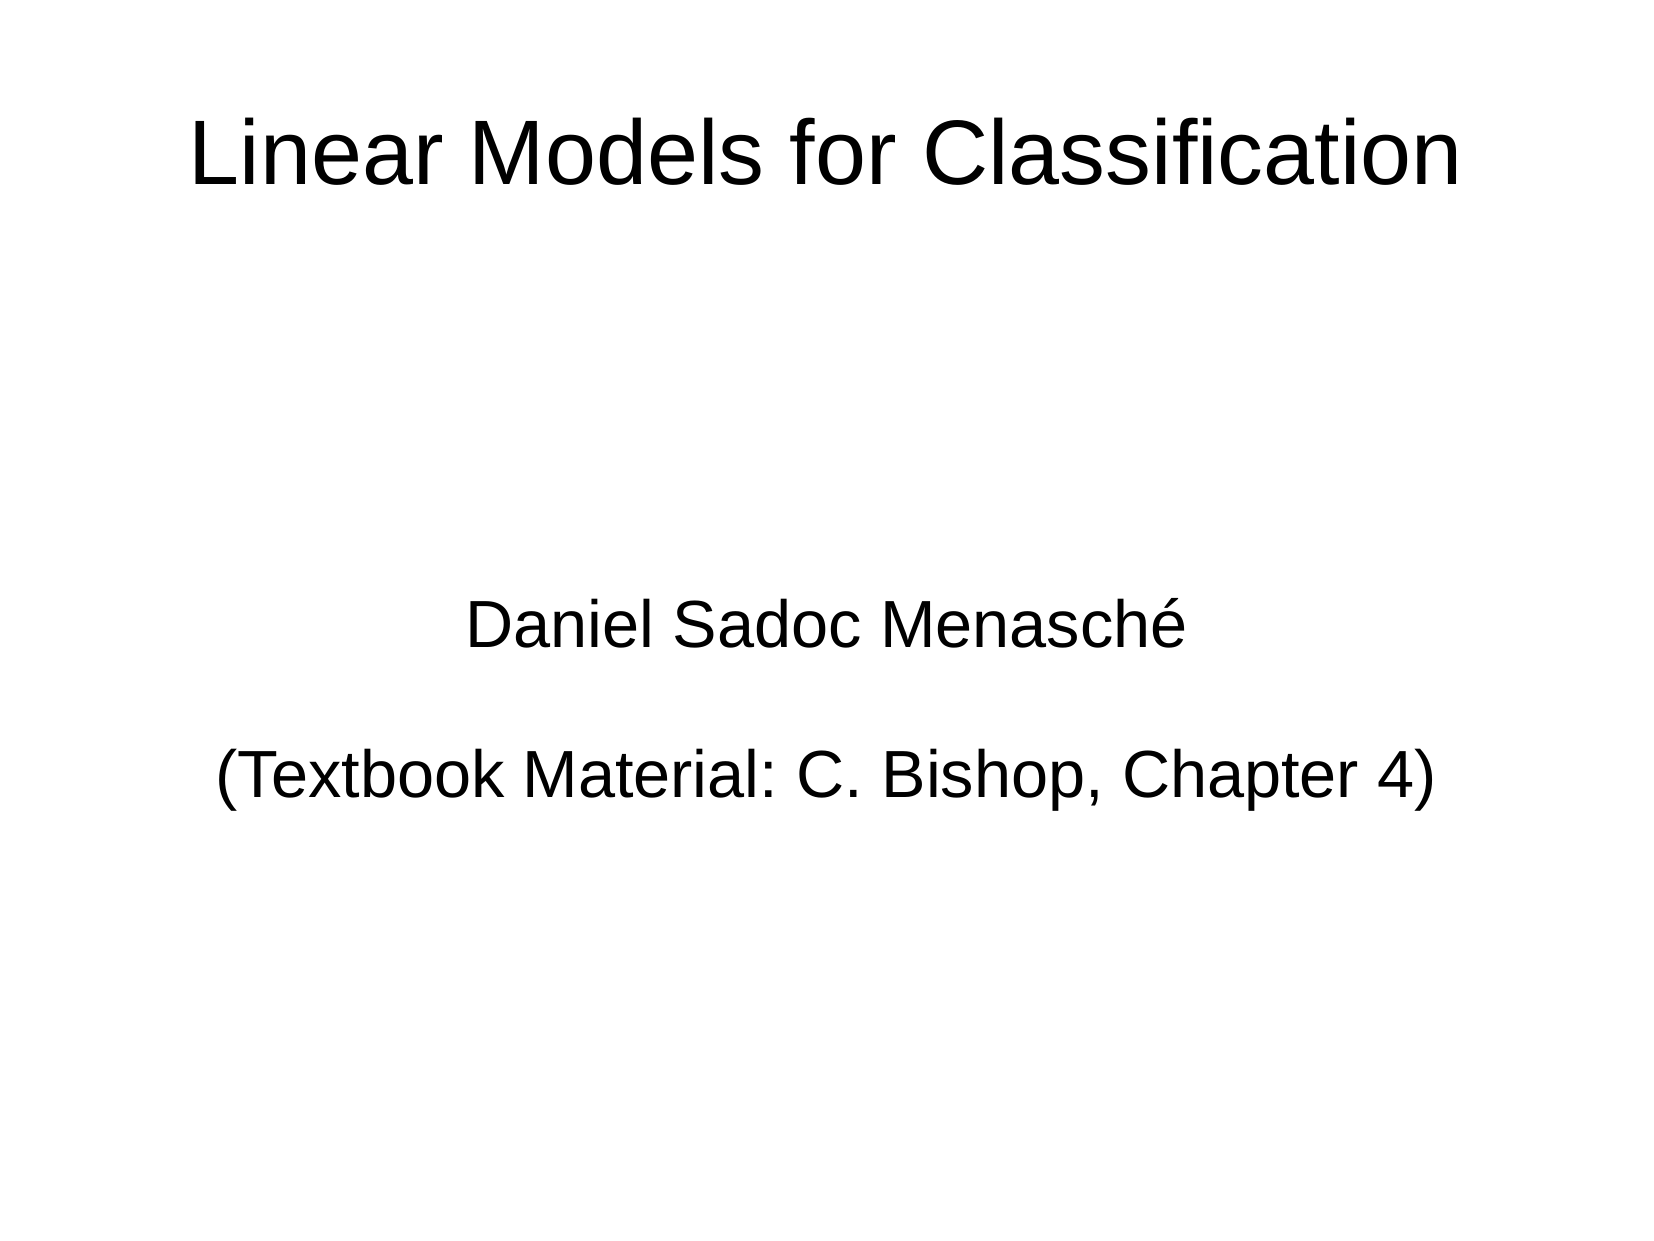

# Linear Models for Classification
Daniel Sadoc Menasché
(Textbook Material: C. Bishop, Chapter 4)